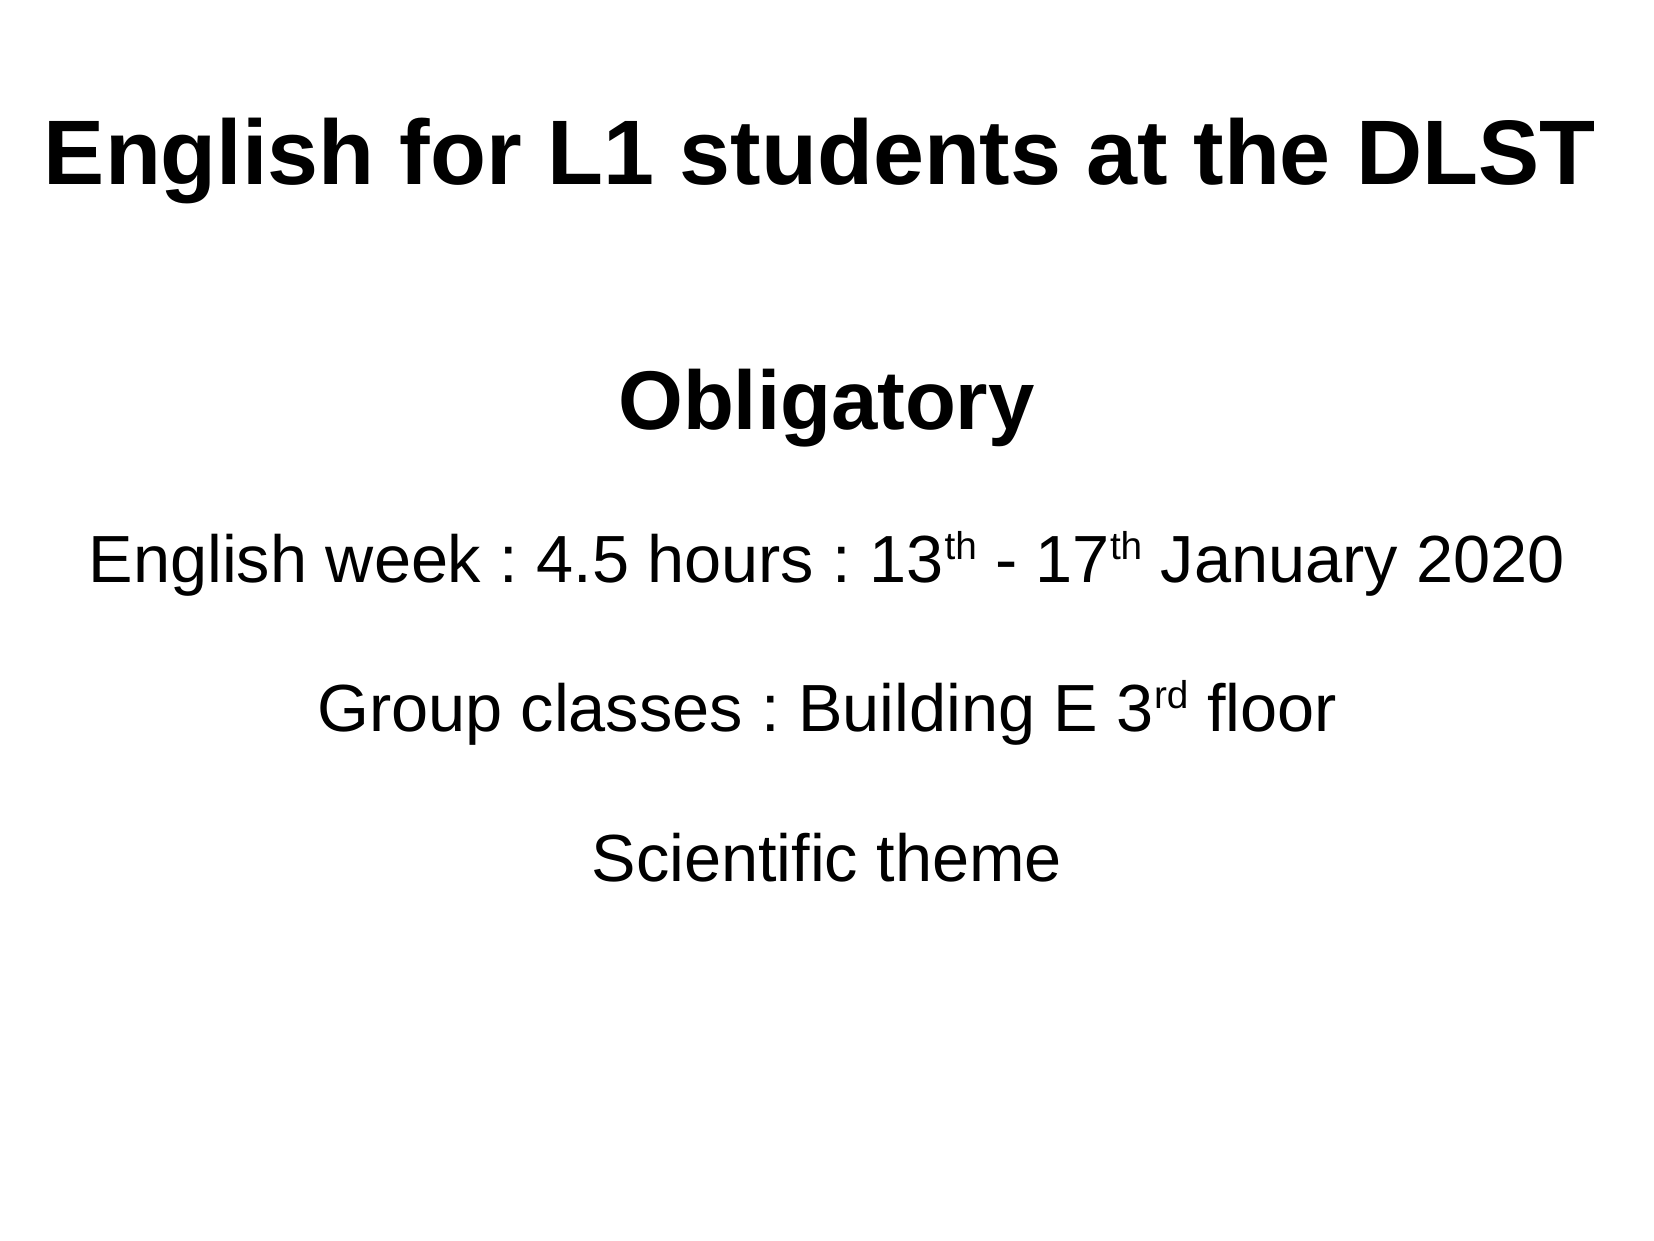

# English for L1 students at the DLST
Obligatory
English week : 4.5 hours : 13th - 17th January 2020
Group classes : Building E 3rd floor
Scientific theme